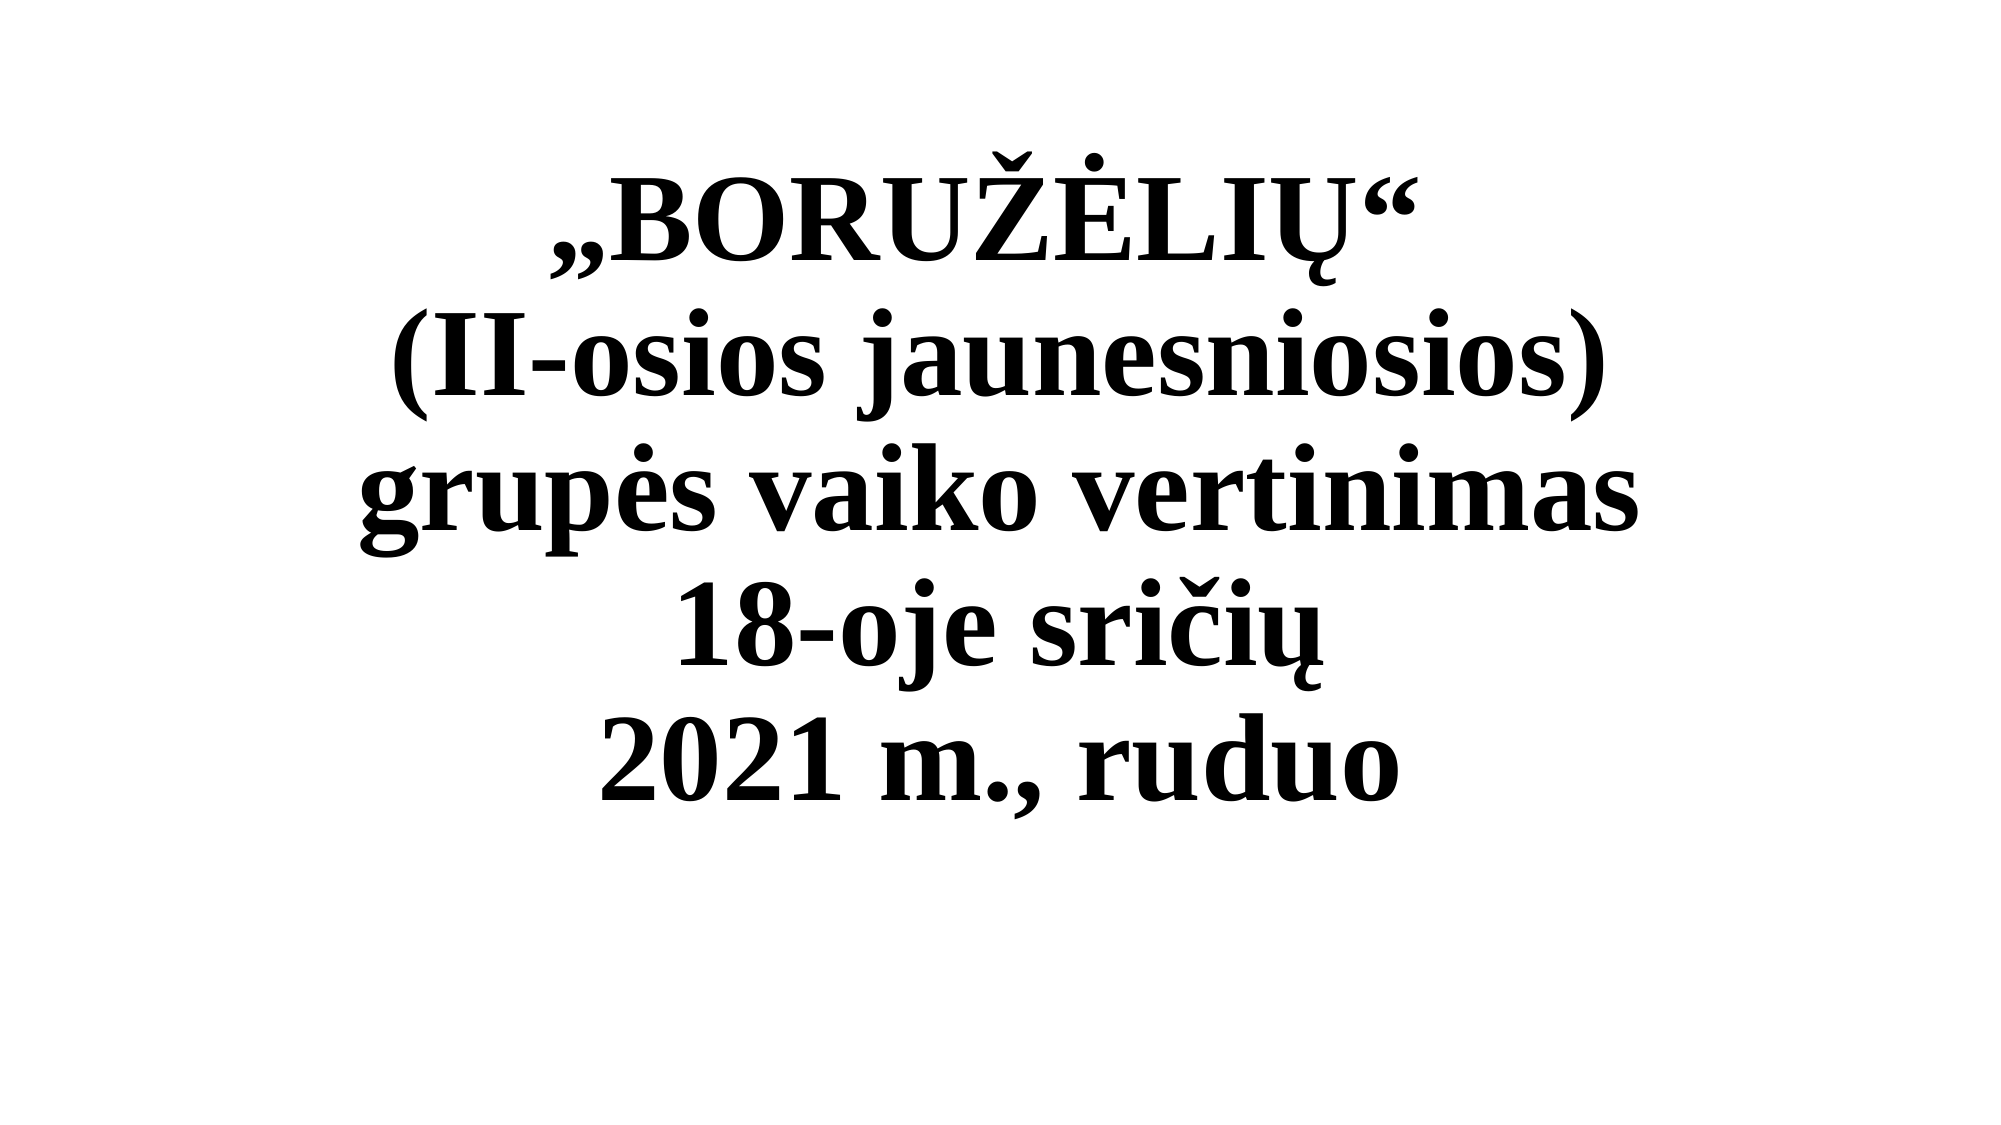

# „BORUŽĖLIŲ“ (II-osios jaunesniosios) grupės vaiko vertinimas 18-oje sričių 2021 m., ruduo